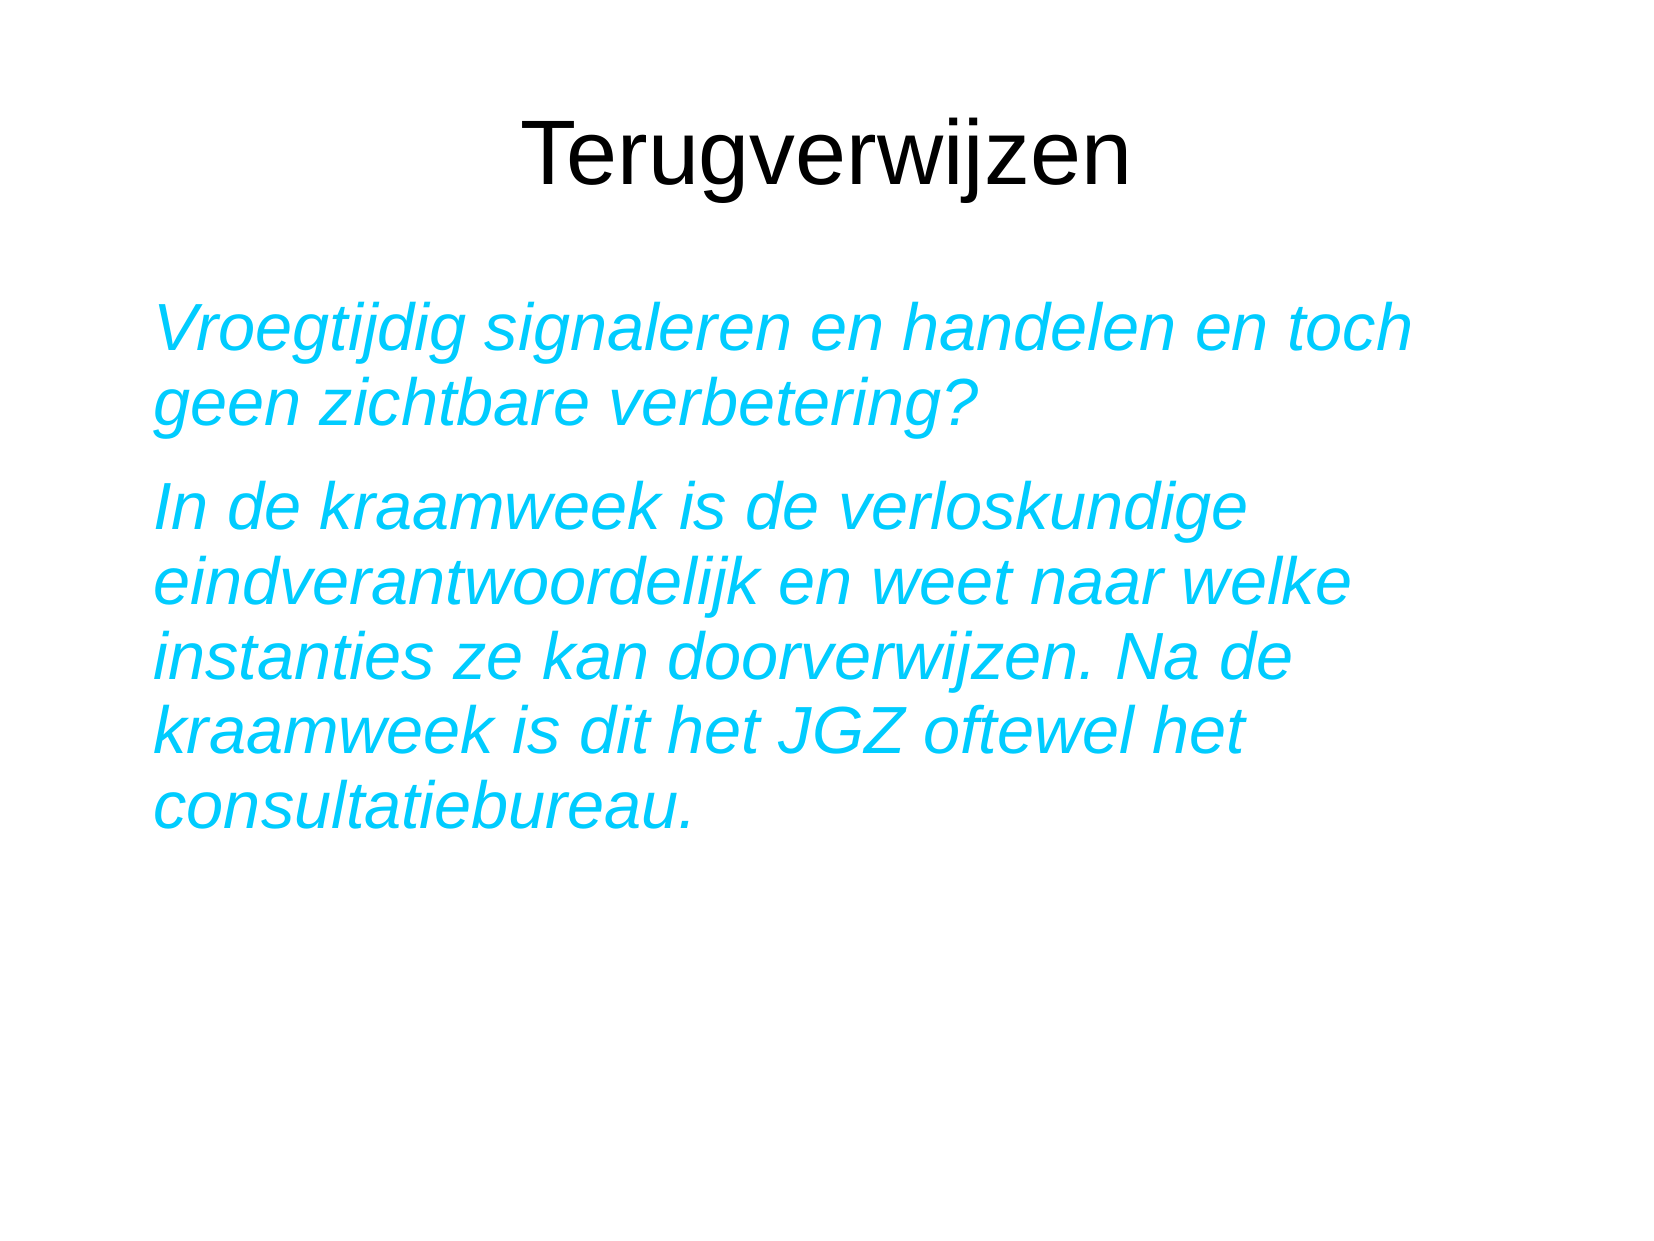

# Terugverwijzen
Vroegtijdig signaleren en handelen en toch geen zichtbare verbetering?
In de kraamweek is de verloskundige eindverantwoordelijk en weet naar welke instanties ze kan doorverwijzen. Na de kraamweek is dit het JGZ oftewel het consultatiebureau.